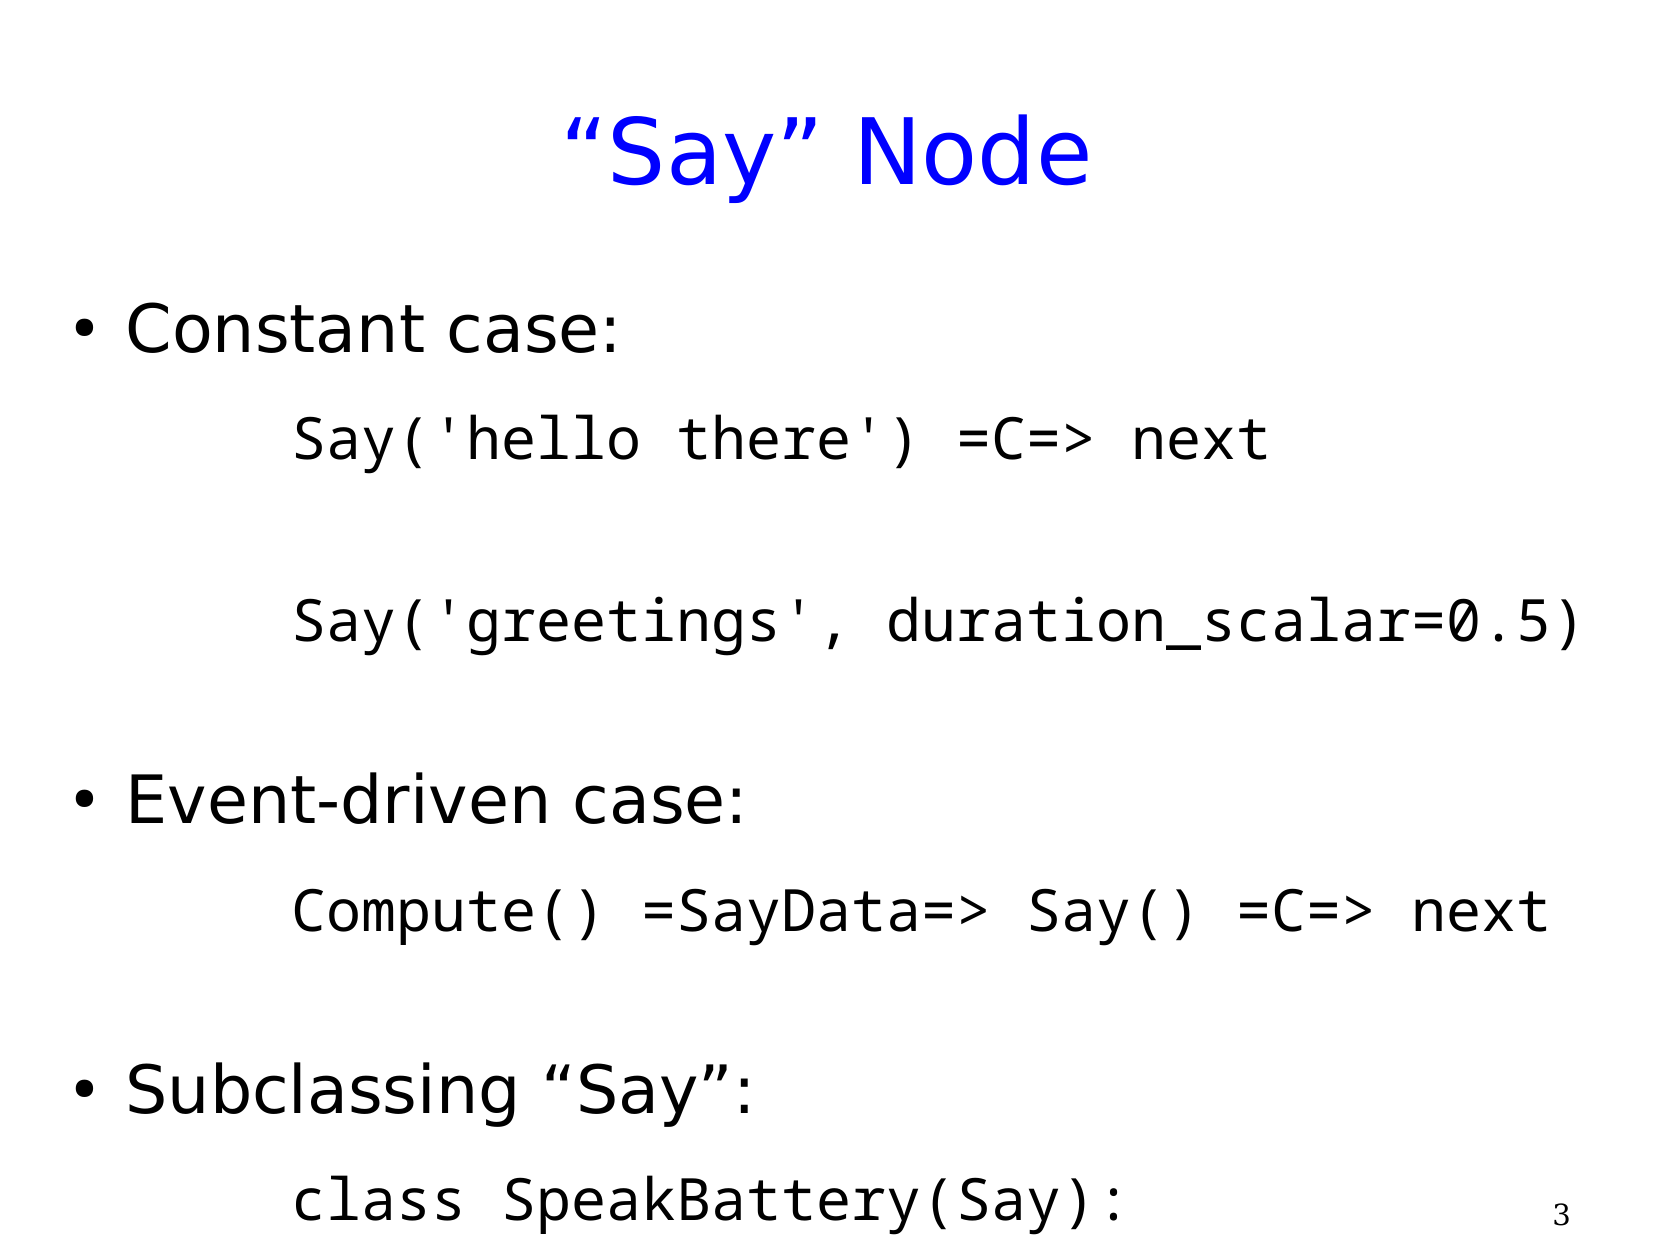

# “Say” Node
Constant case:
Say('hello there') =C=> next
Say('greetings', duration_scalar=0.5)
Event-driven case:
Compute() =SayData=> Say() =C=> next
Subclassing “Say”:
class SpeakBattery(Say):
3